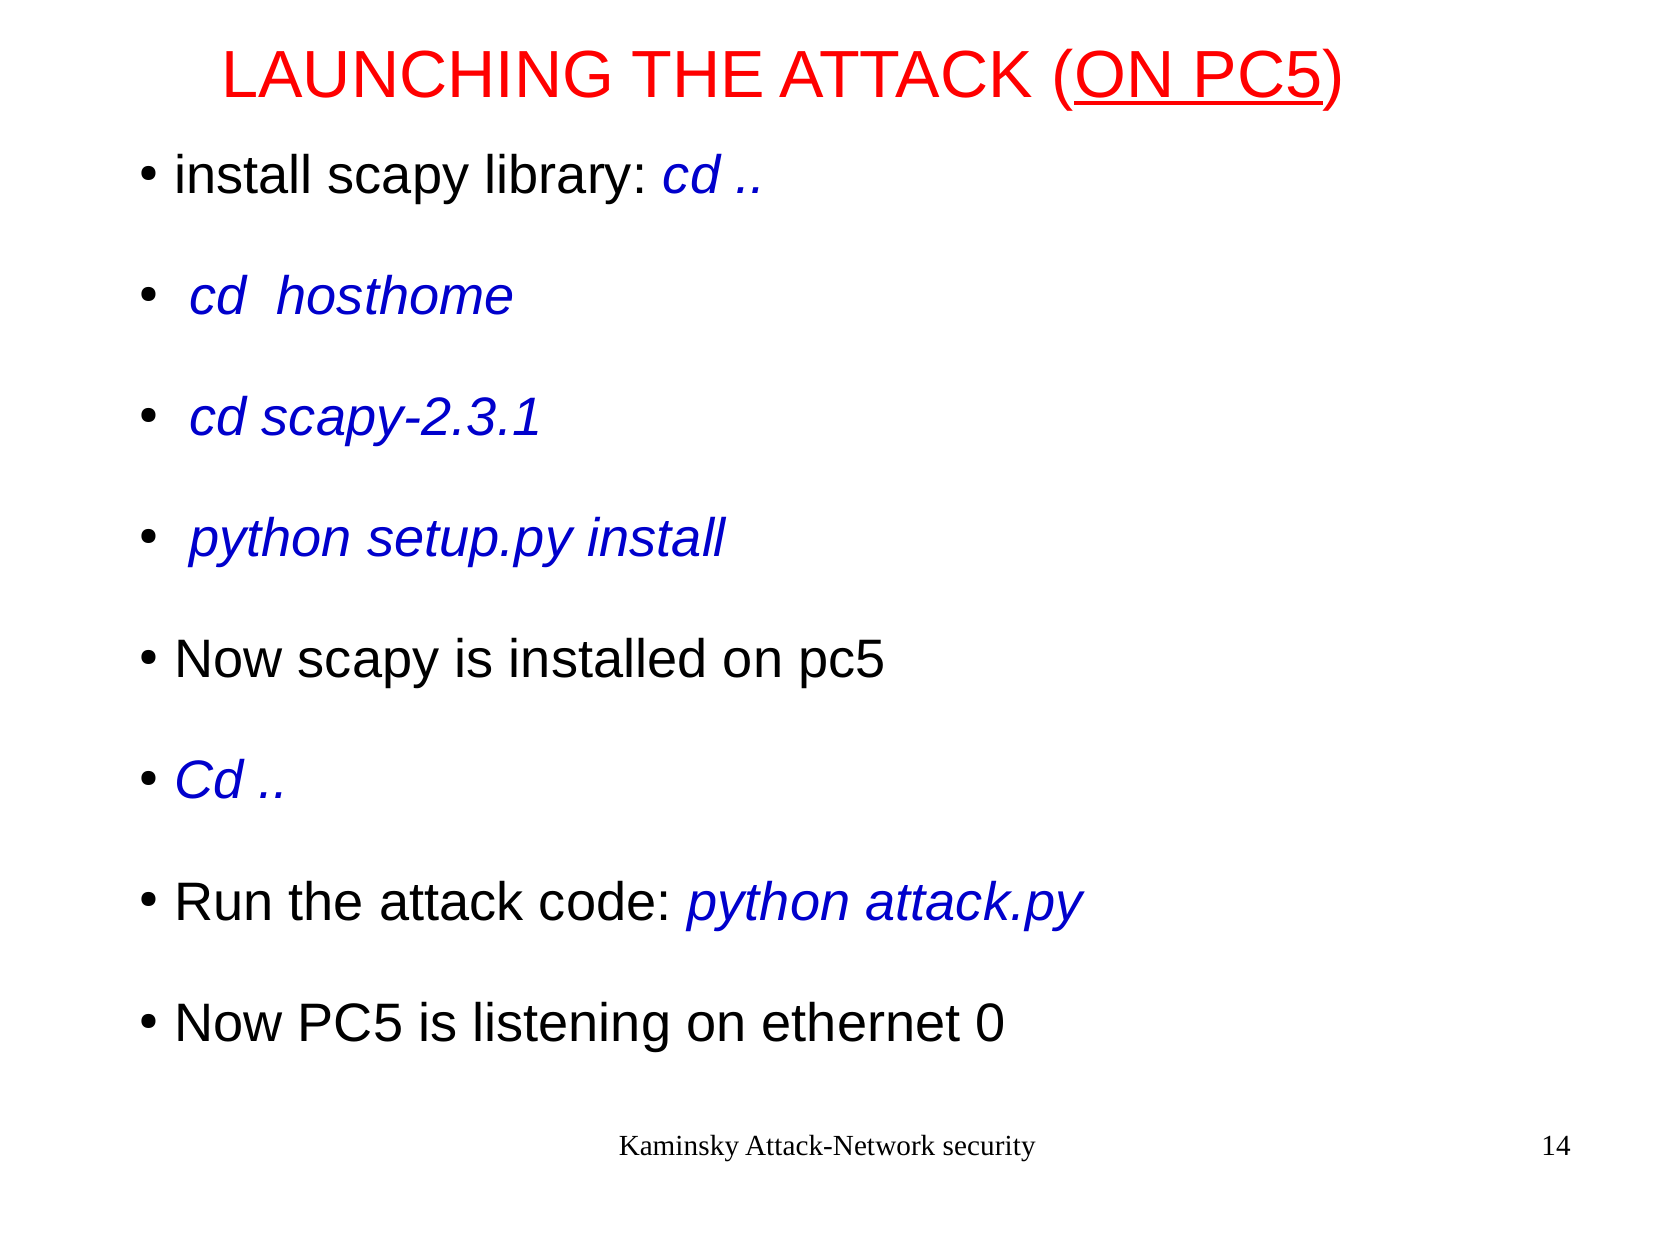

LAUNCHING THE ATTACK (ON PC5)
install scapy library: cd ..
 cd hosthome
 cd scapy-2.3.1
 python setup.py install
Now scapy is installed on pc5
Cd ..
Run the attack code: python attack.py
Now PC5 is listening on ethernet 0
Kaminsky Attack-Network security
14